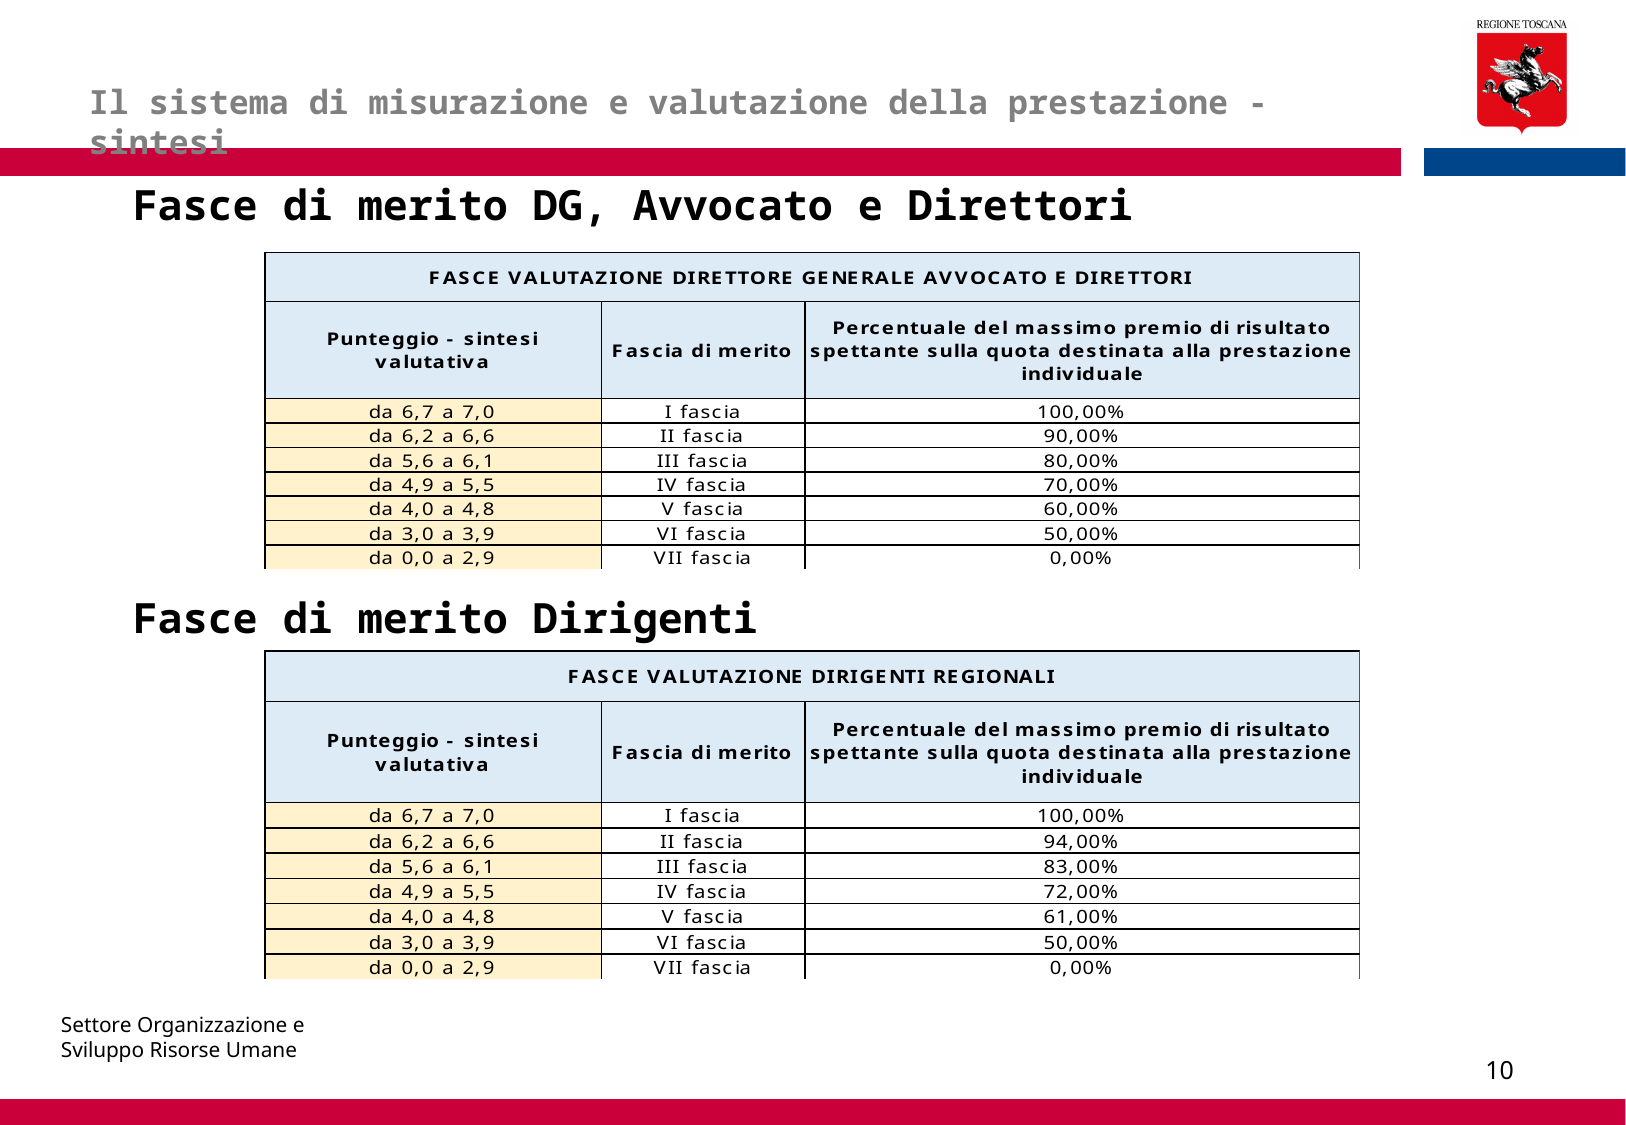

Il sistema di misurazione e valutazione della prestazione - sintesi
# Fasce di merito DG, Avvocato e Direttori
Fasce di merito Dirigenti
Settore Organizzazione e
Sviluppo Risorse Umane